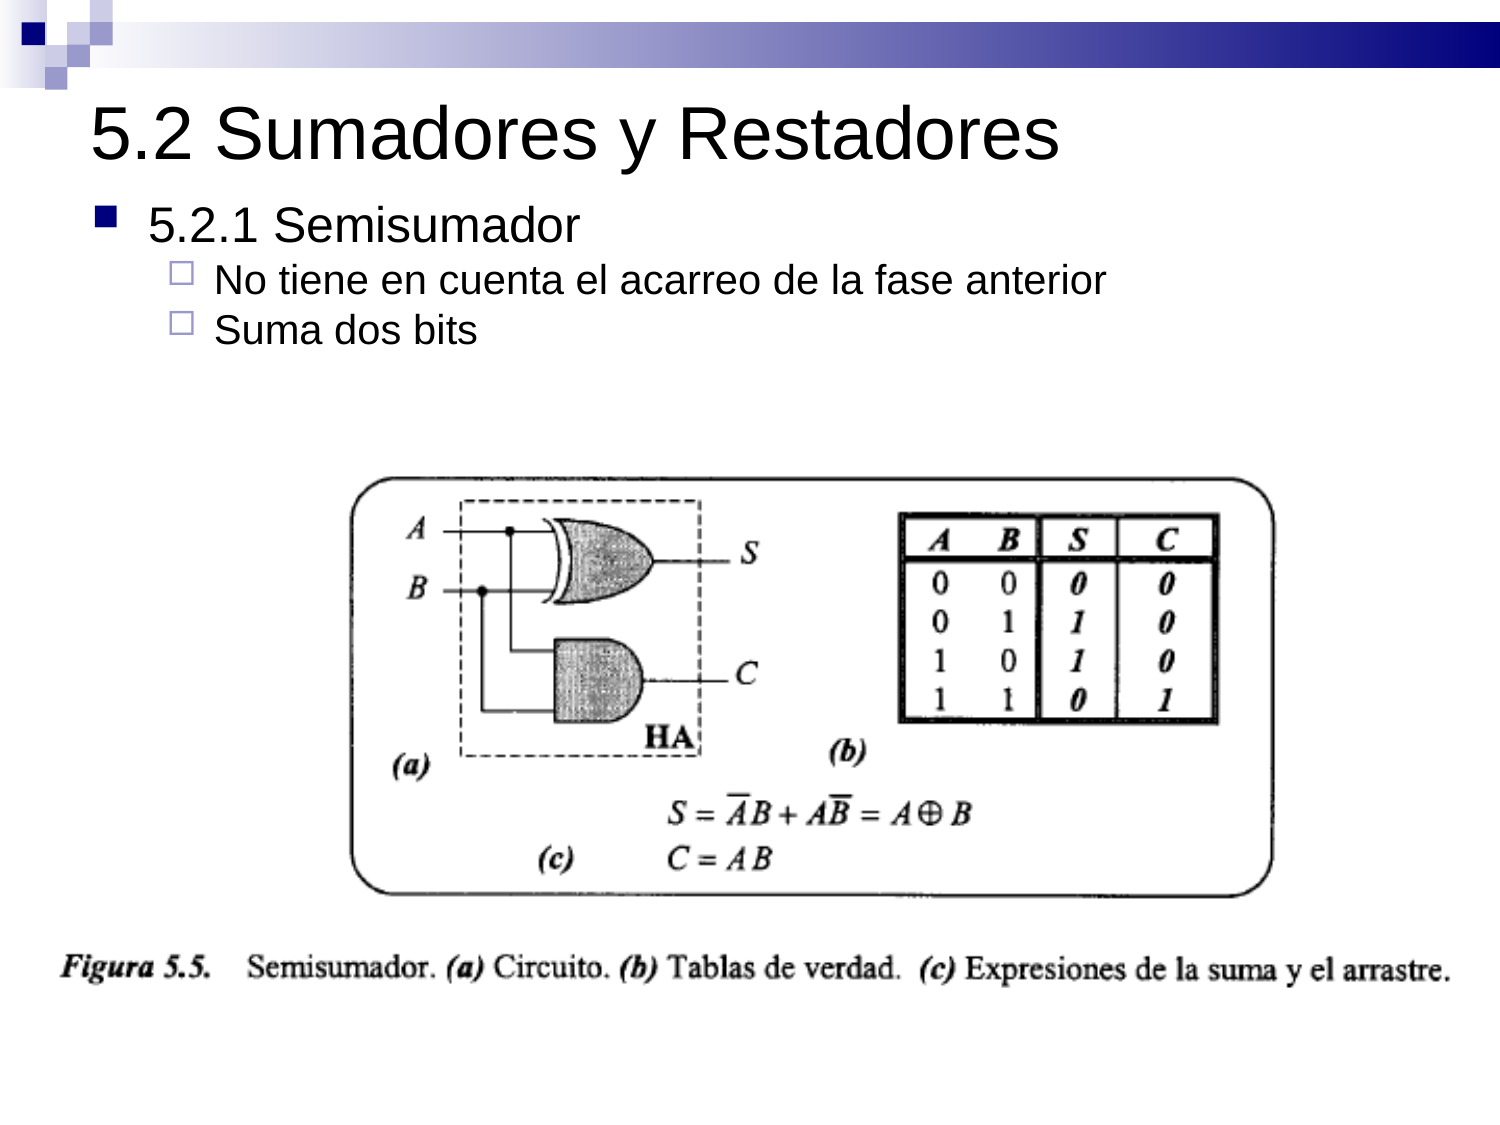

# 5.2 Sumadores y Restadores
5.2.1 Semisumador
No tiene en cuenta el acarreo de la fase anterior
Suma dos bits